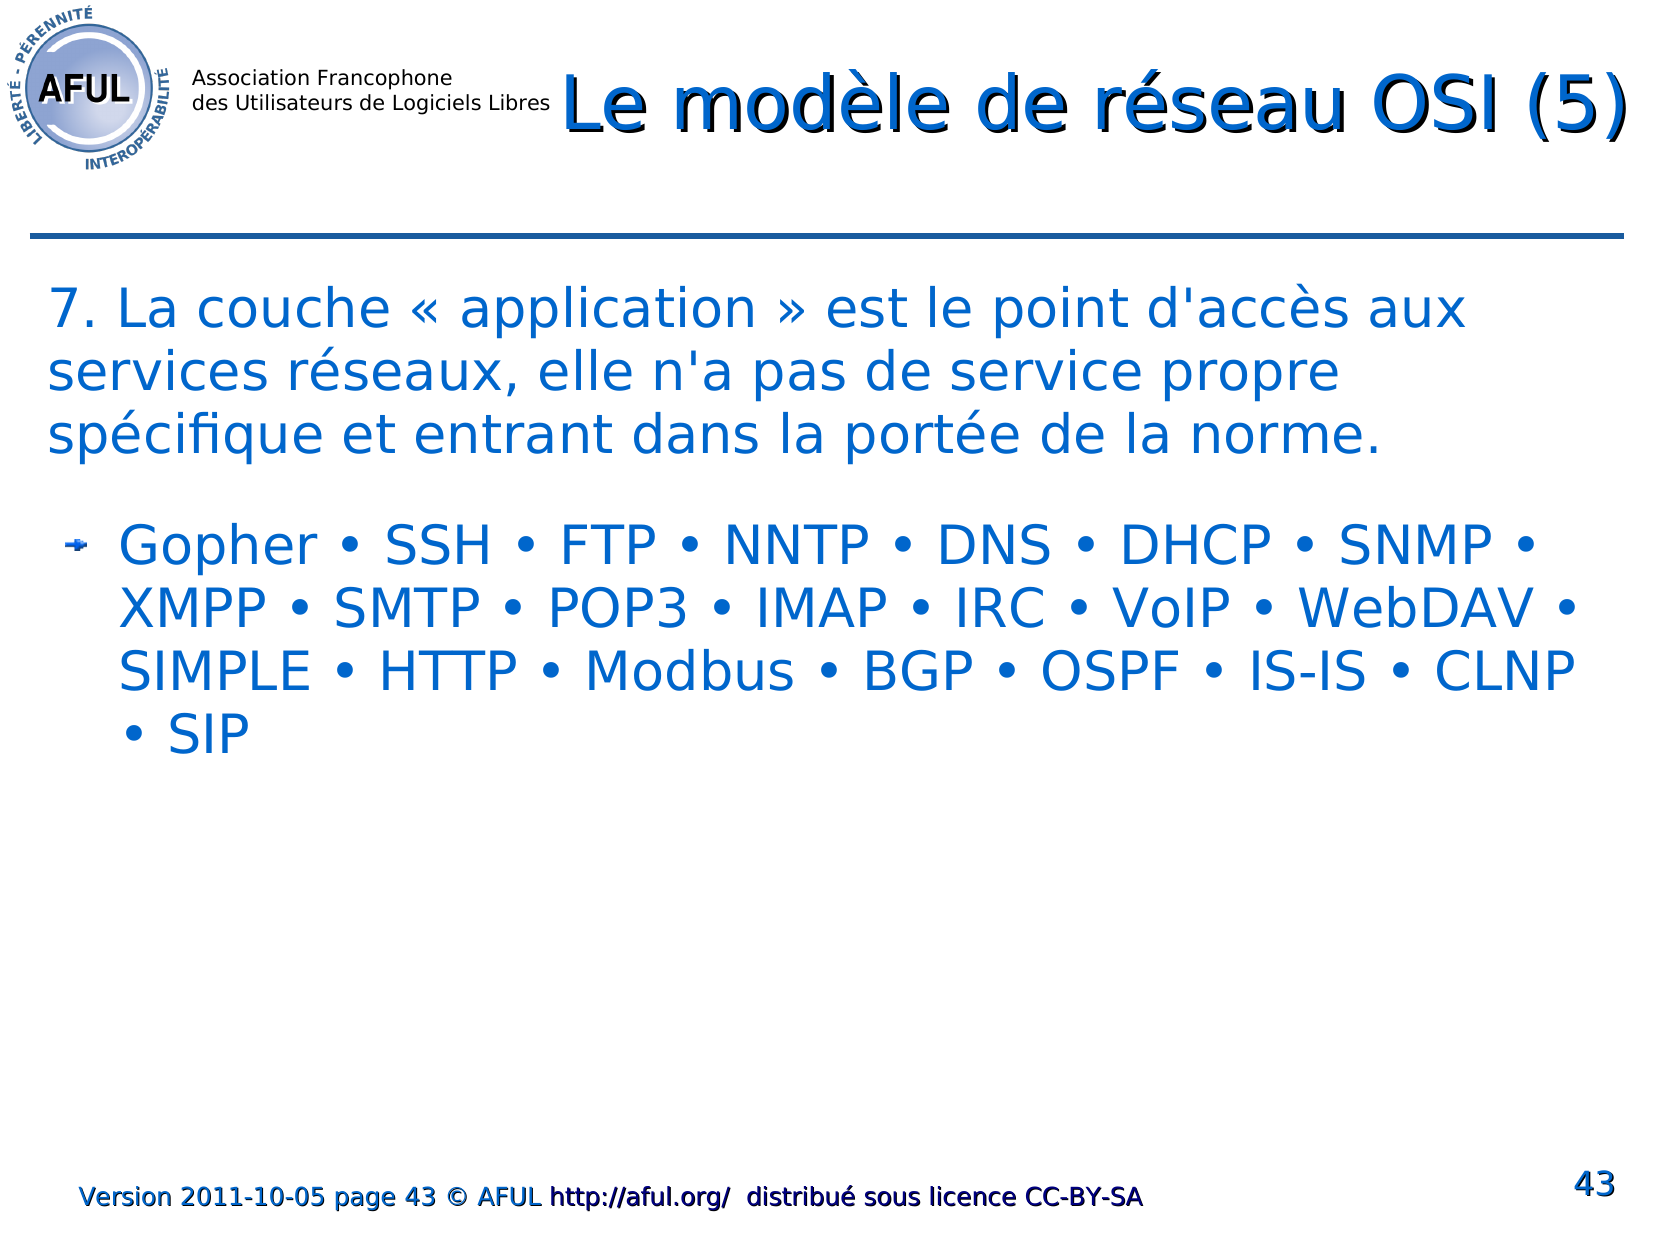

Le modèle de réseau OSI (5)
# 7. La couche « application » est le point d'accès aux services réseaux, elle n'a pas de service propre spécifique et entrant dans la portée de la norme.
Gopher • SSH • FTP • NNTP • DNS • DHCP • SNMP • XMPP • SMTP • POP3 • IMAP • IRC • VoIP • WebDAV • SIMPLE • HTTP • Modbus • BGP • OSPF • IS-IS • CLNP • SIP